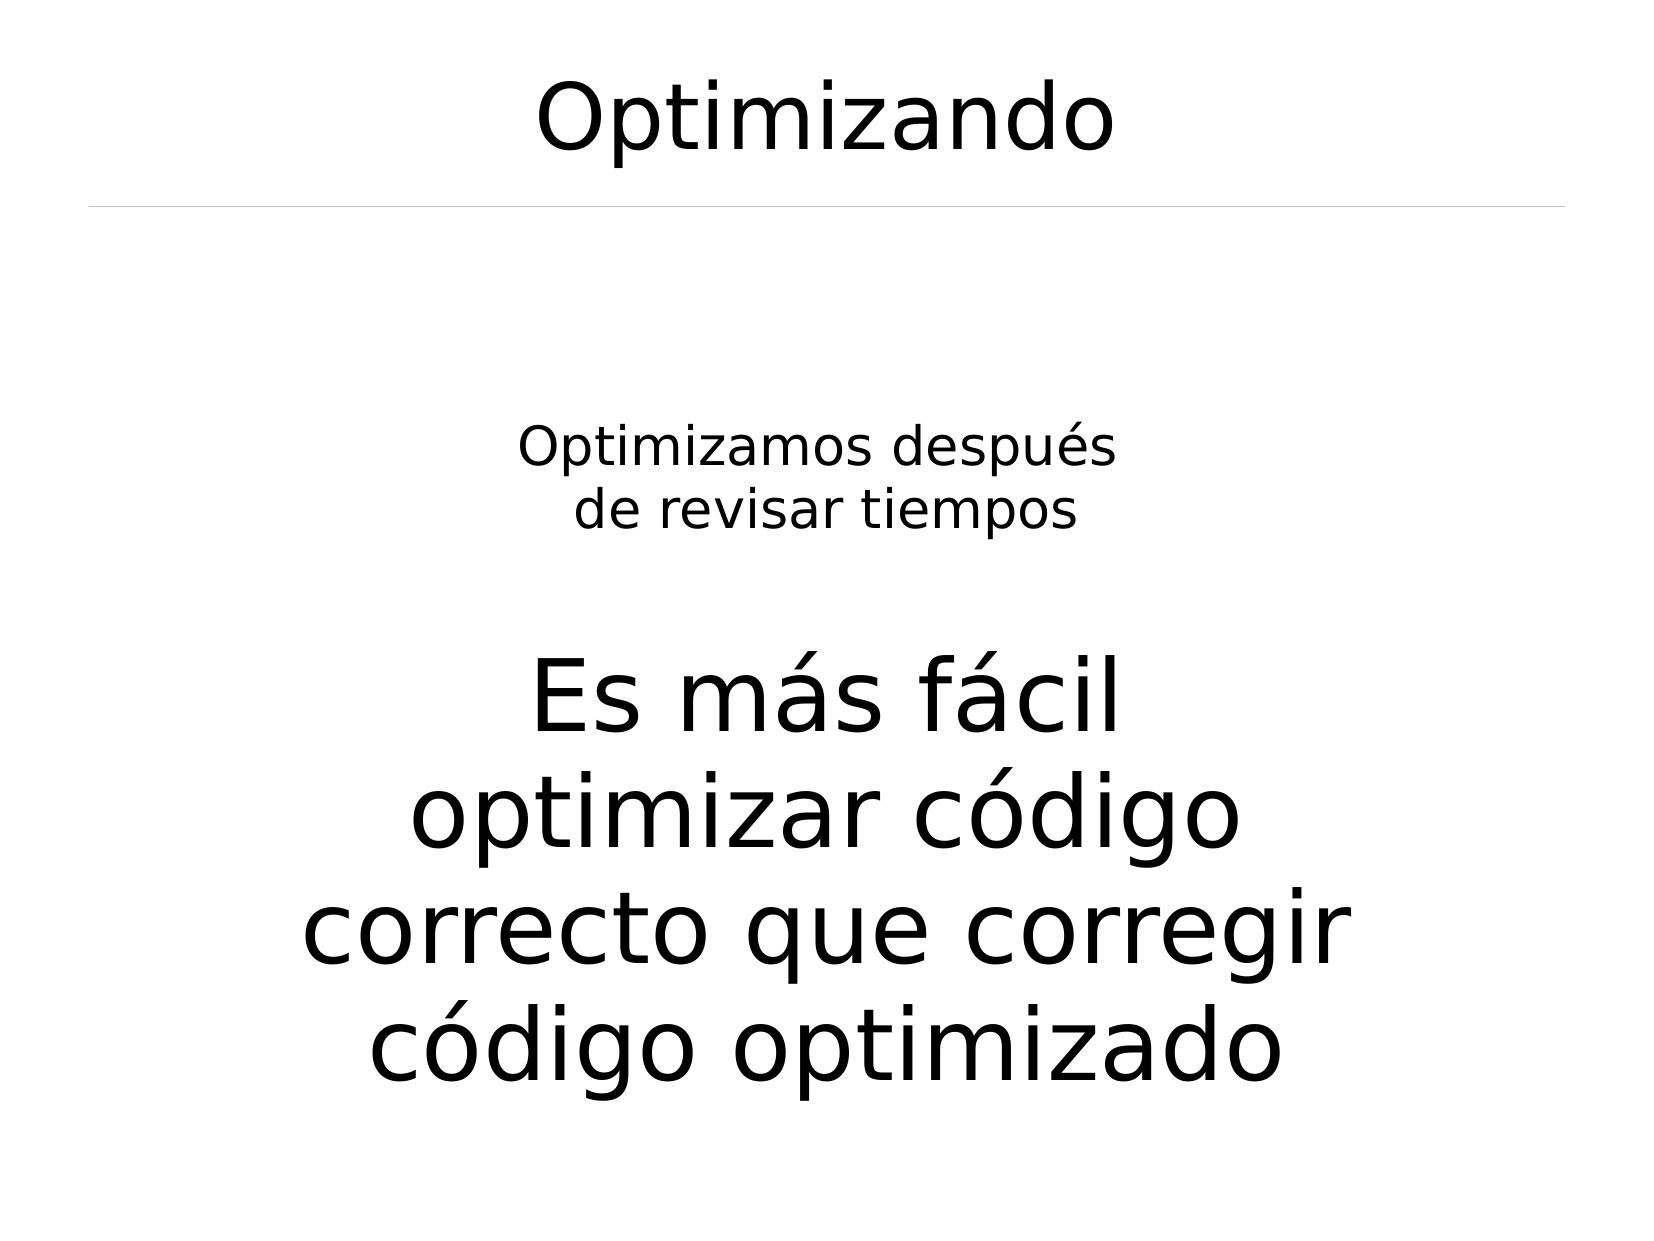

# Optimizando
Optimizamos después
de revisar tiempos
Es más fácil optimizar código correcto que corregir código optimizado